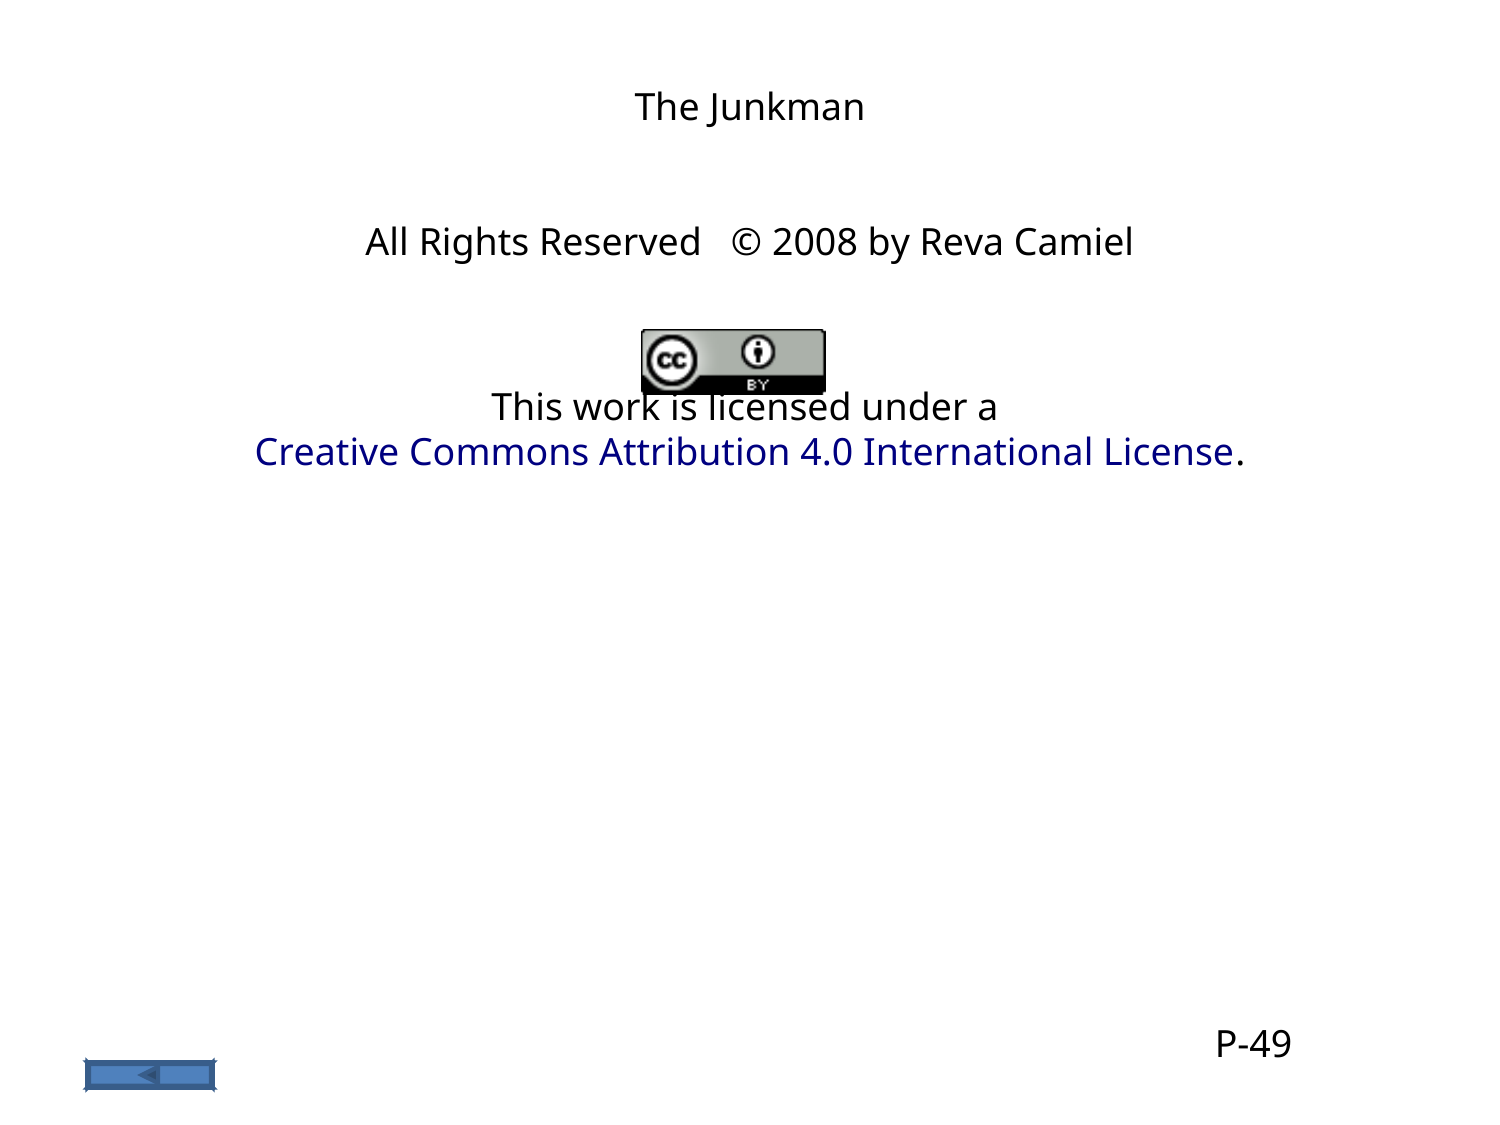

The Junkman
All Rights Reserved © 2008 by Reva Camiel
This work is licensed under a Creative Commons Attribution 4.0 International License.
P-49